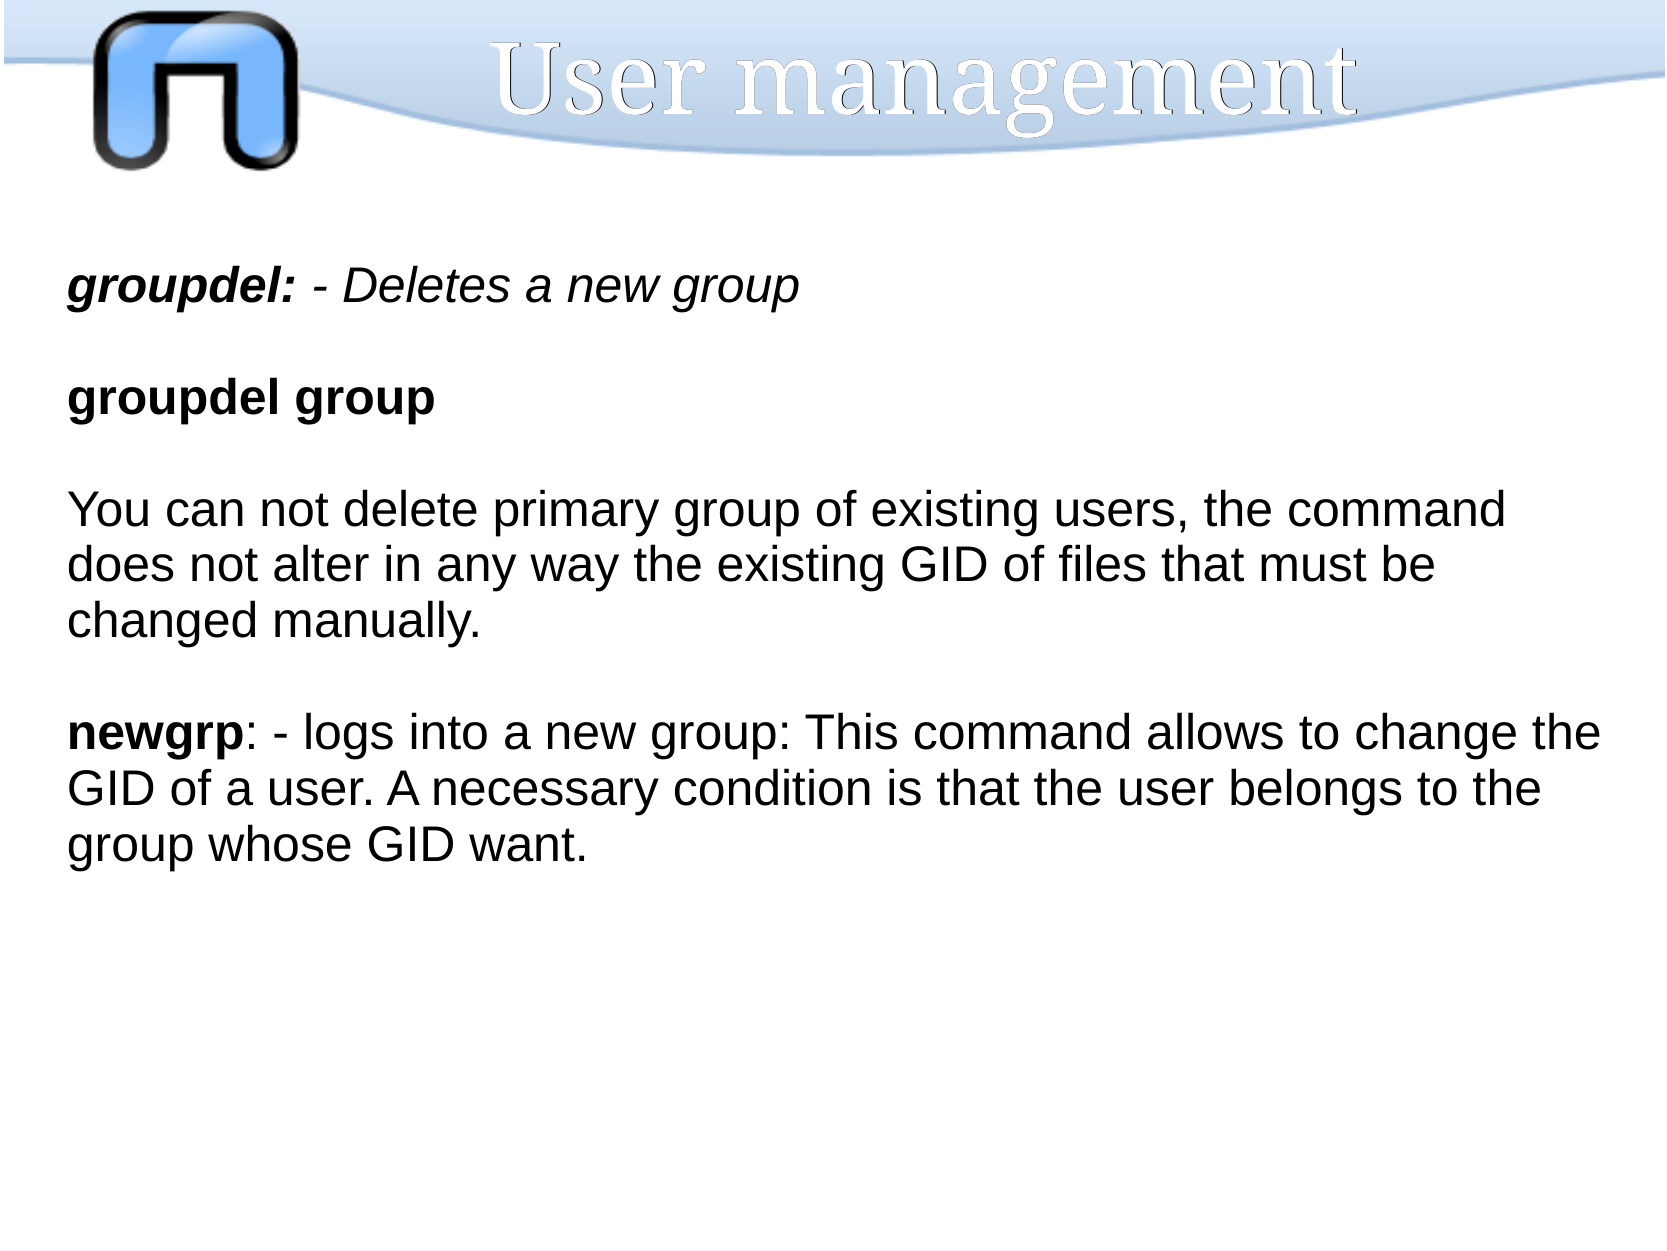

User management
# groupdel: - Deletes a new group
groupdel group
You can not delete primary group of existing users, the command does not alter in any way the existing GID of files that must be changed manually.
newgrp: - logs into a new group: This command allows to change the GID of a user. A necessary condition is that the user belongs to the group whose GID want.